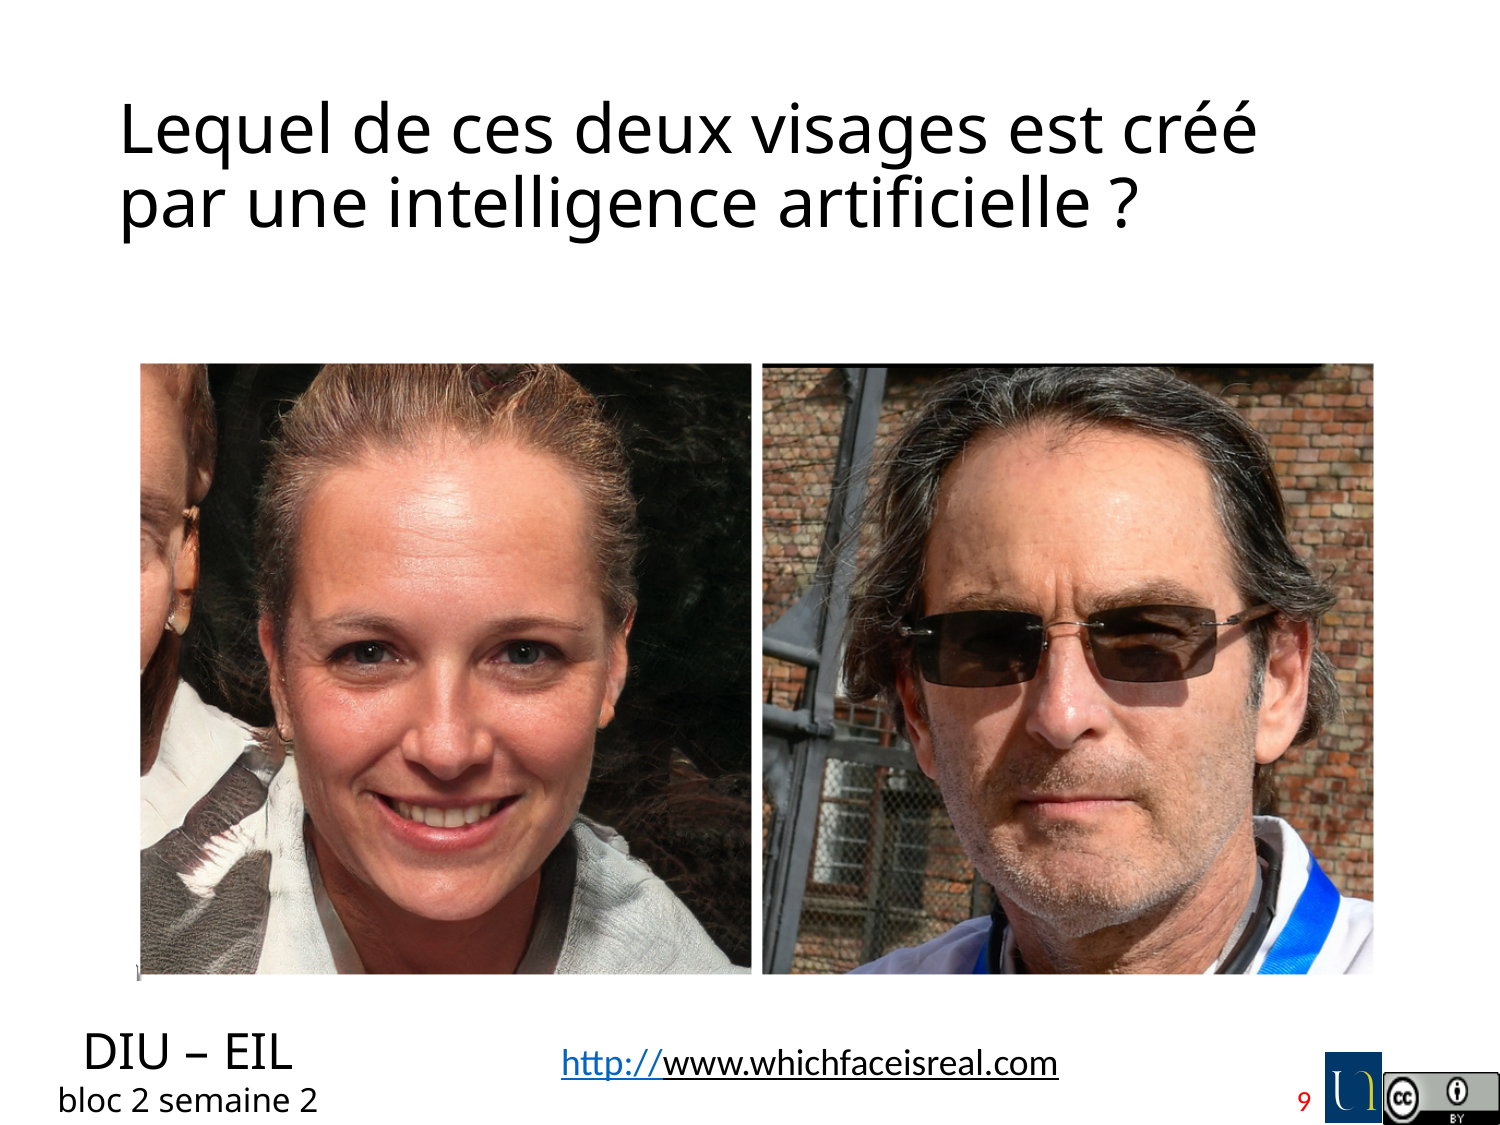

# Lequel de ces deux visages est créé par une intelligence artificielle ?
http://www.whichfaceisreal.com